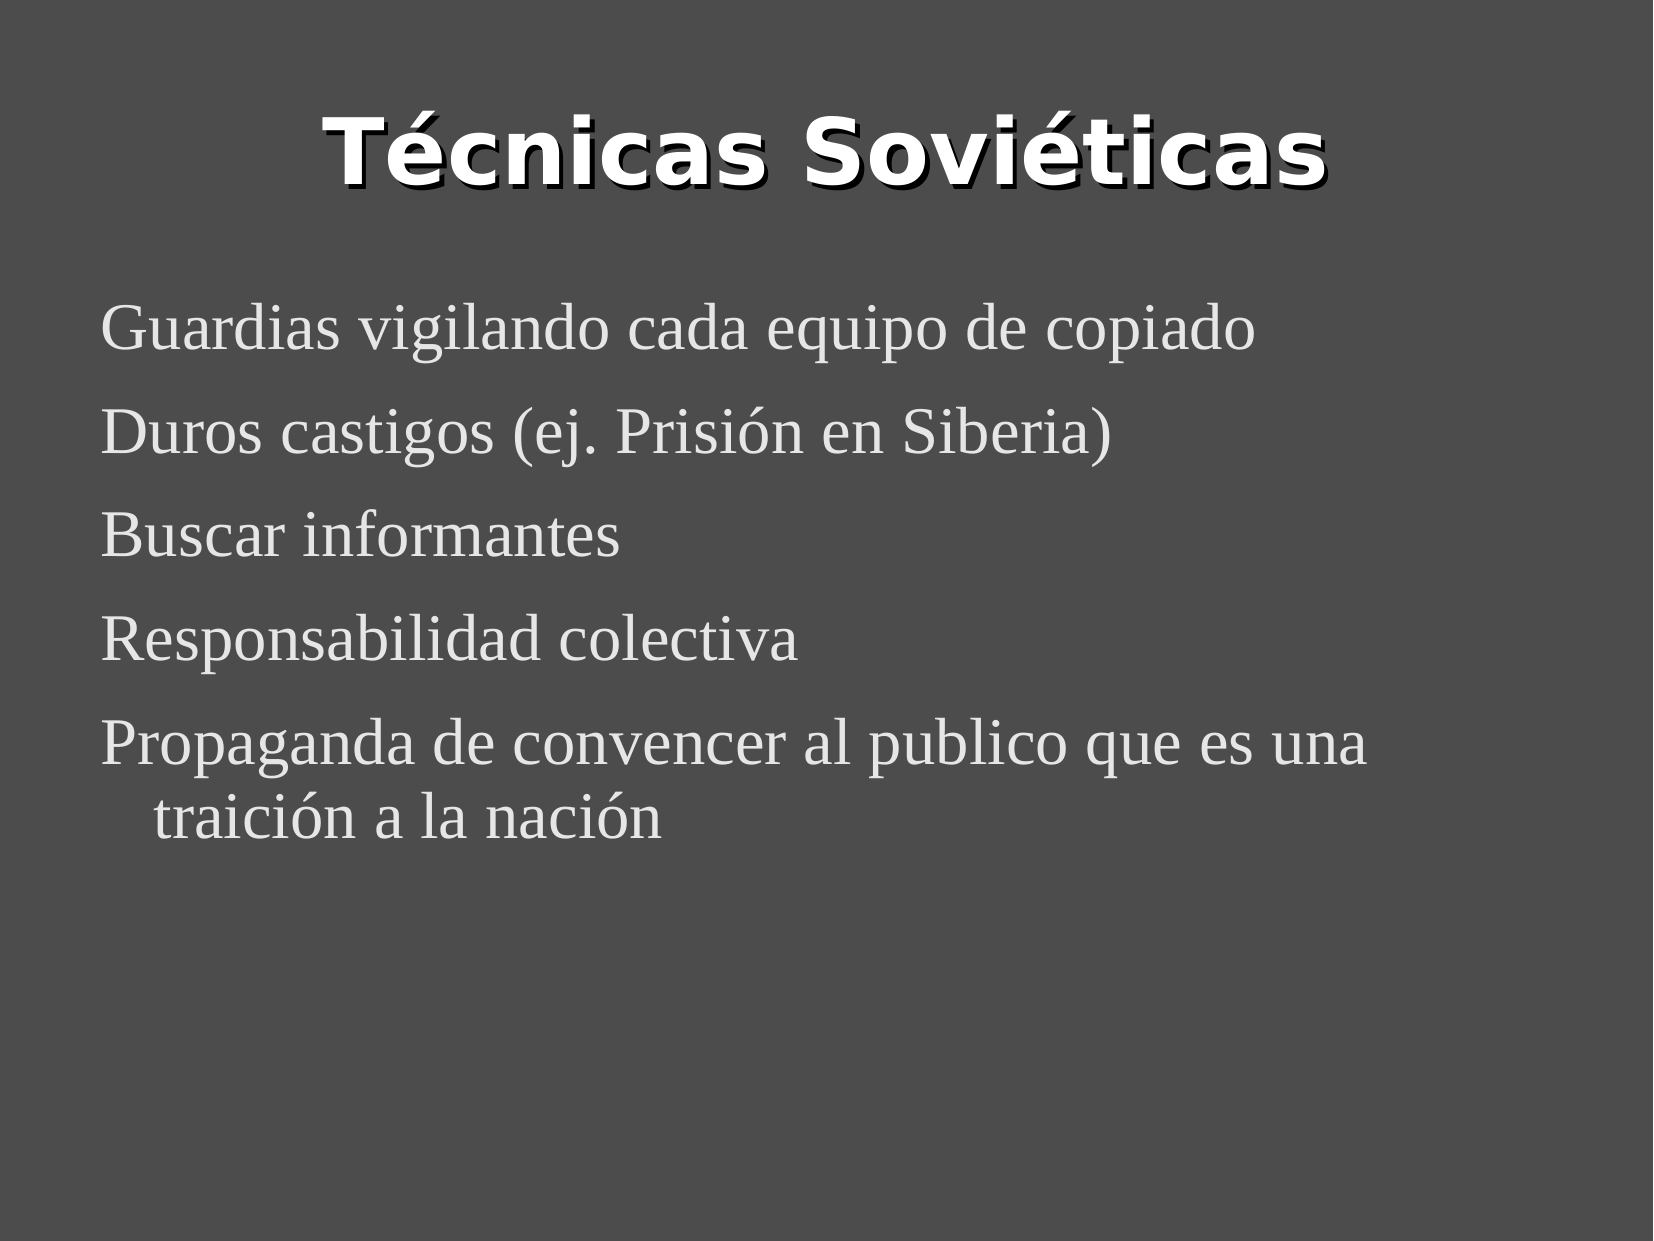

Técnicas Soviéticas
# Guardias vigilando cada equipo de copiado
Duros castigos (ej. Prisión en Siberia)
Buscar informantes
Responsabilidad colectiva
Propaganda de convencer al publico que es una traición a la nación